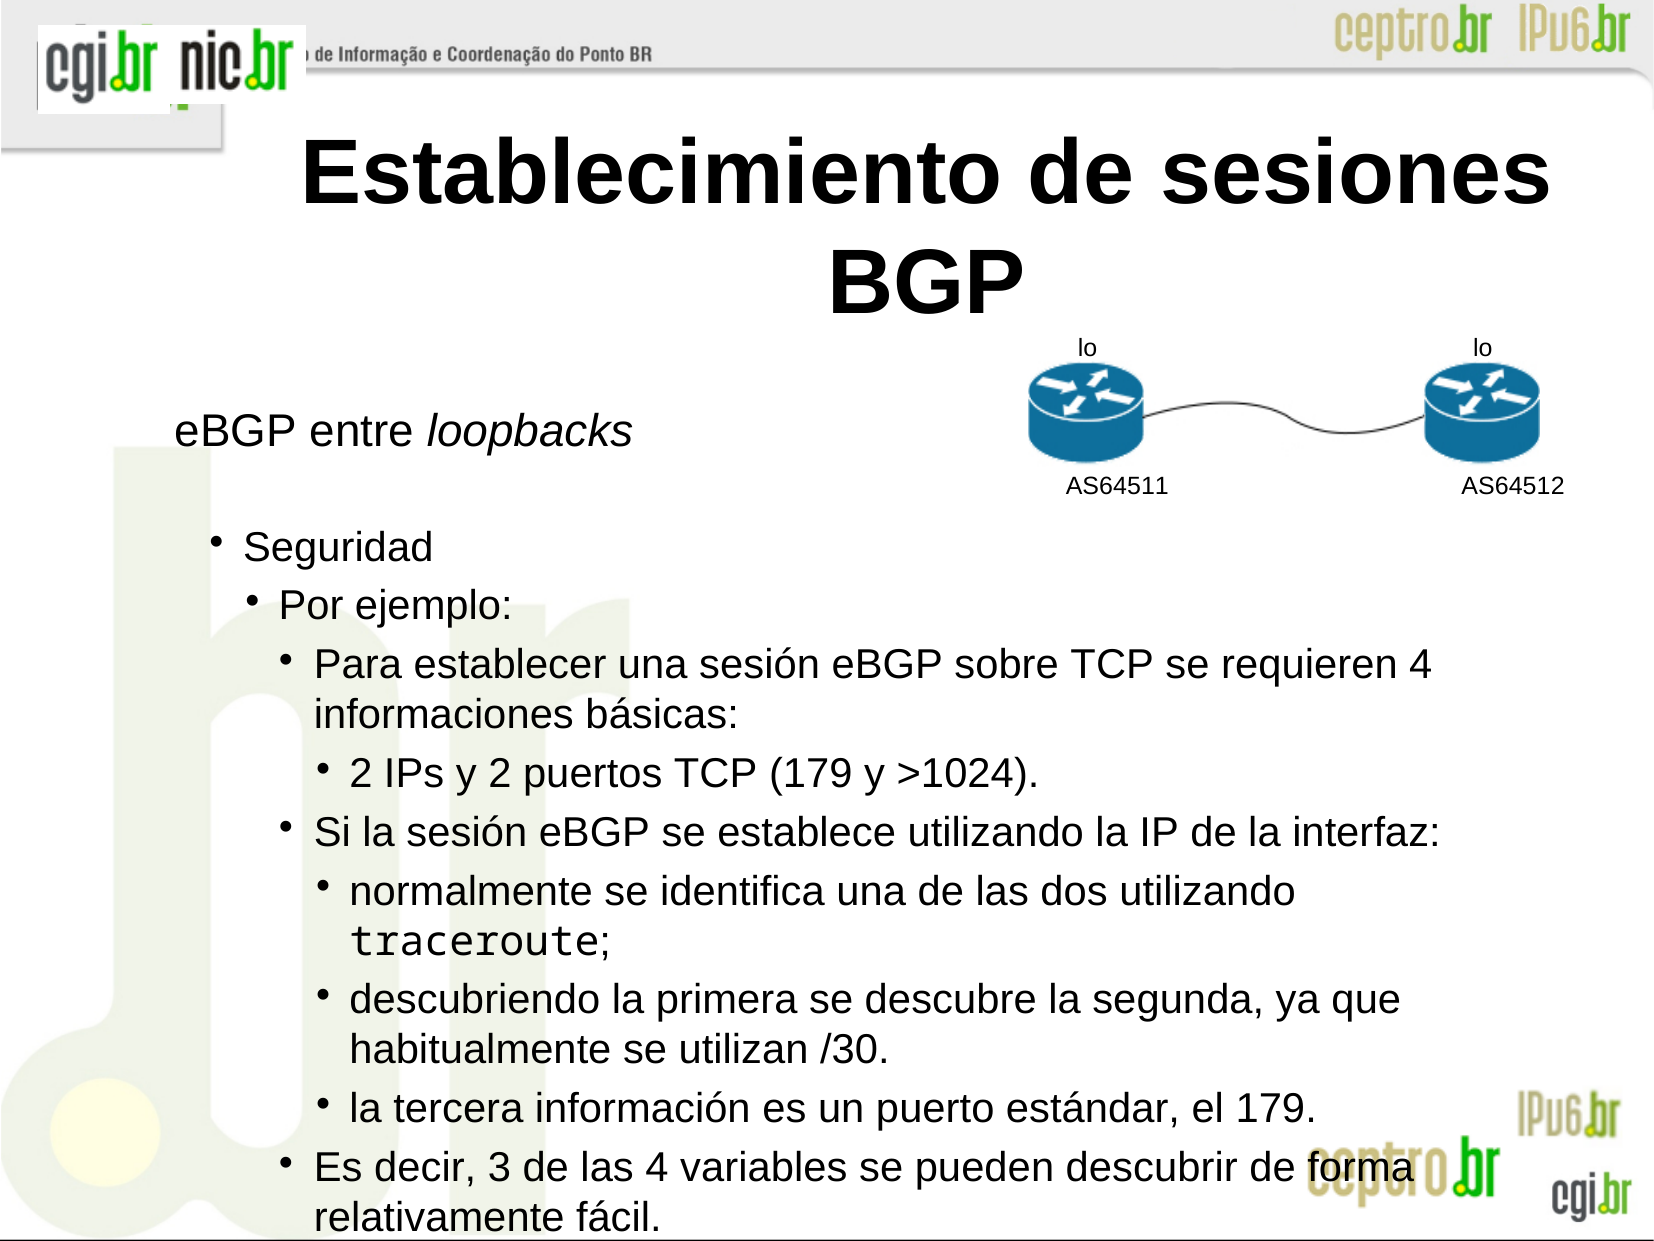

Establecimiento de sesiones BGP
lo
lo
AS64511
AS64512
eBGP entre loopbacks
Seguridad
Por ejemplo:
Para establecer una sesión eBGP sobre TCP se requieren 4 informaciones básicas:
2 IPs y 2 puertos TCP (179 y >1024).
Si la sesión eBGP se establece utilizando la IP de la interfaz:
normalmente se identifica una de las dos utilizando traceroute;
descubriendo la primera se descubre la segunda, ya que habitualmente se utilizan /30.
la tercera información es un puerto estándar, el 179.
Es decir, 3 de las 4 variables se pueden descubrir de forma relativamente fácil.